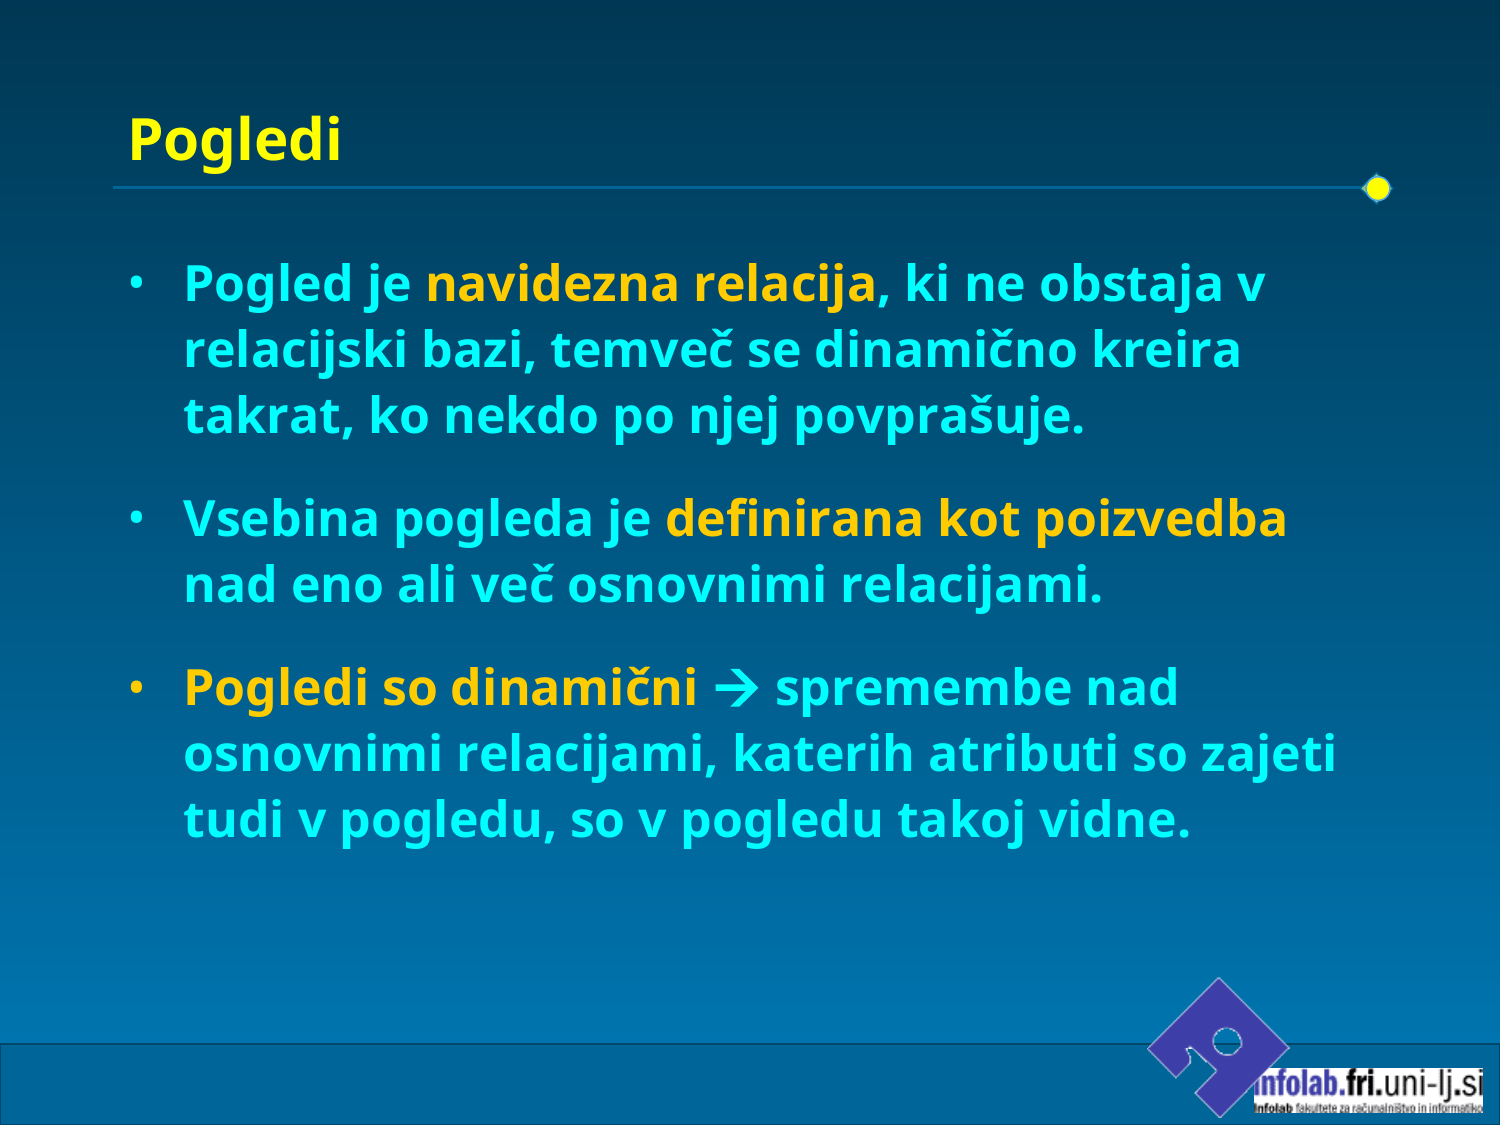

# Pogledi
Pogled je navidezna relacija, ki ne obstaja v relacijski bazi, temveč se dinamično kreira takrat, ko nekdo po njej povprašuje.
Vsebina pogleda je definirana kot poizvedba nad eno ali več osnovnimi relacijami.
Pogledi so dinamični  spremembe nad osnovnimi relacijami, katerih atributi so zajeti tudi v pogledu, so v pogledu takoj vidne.